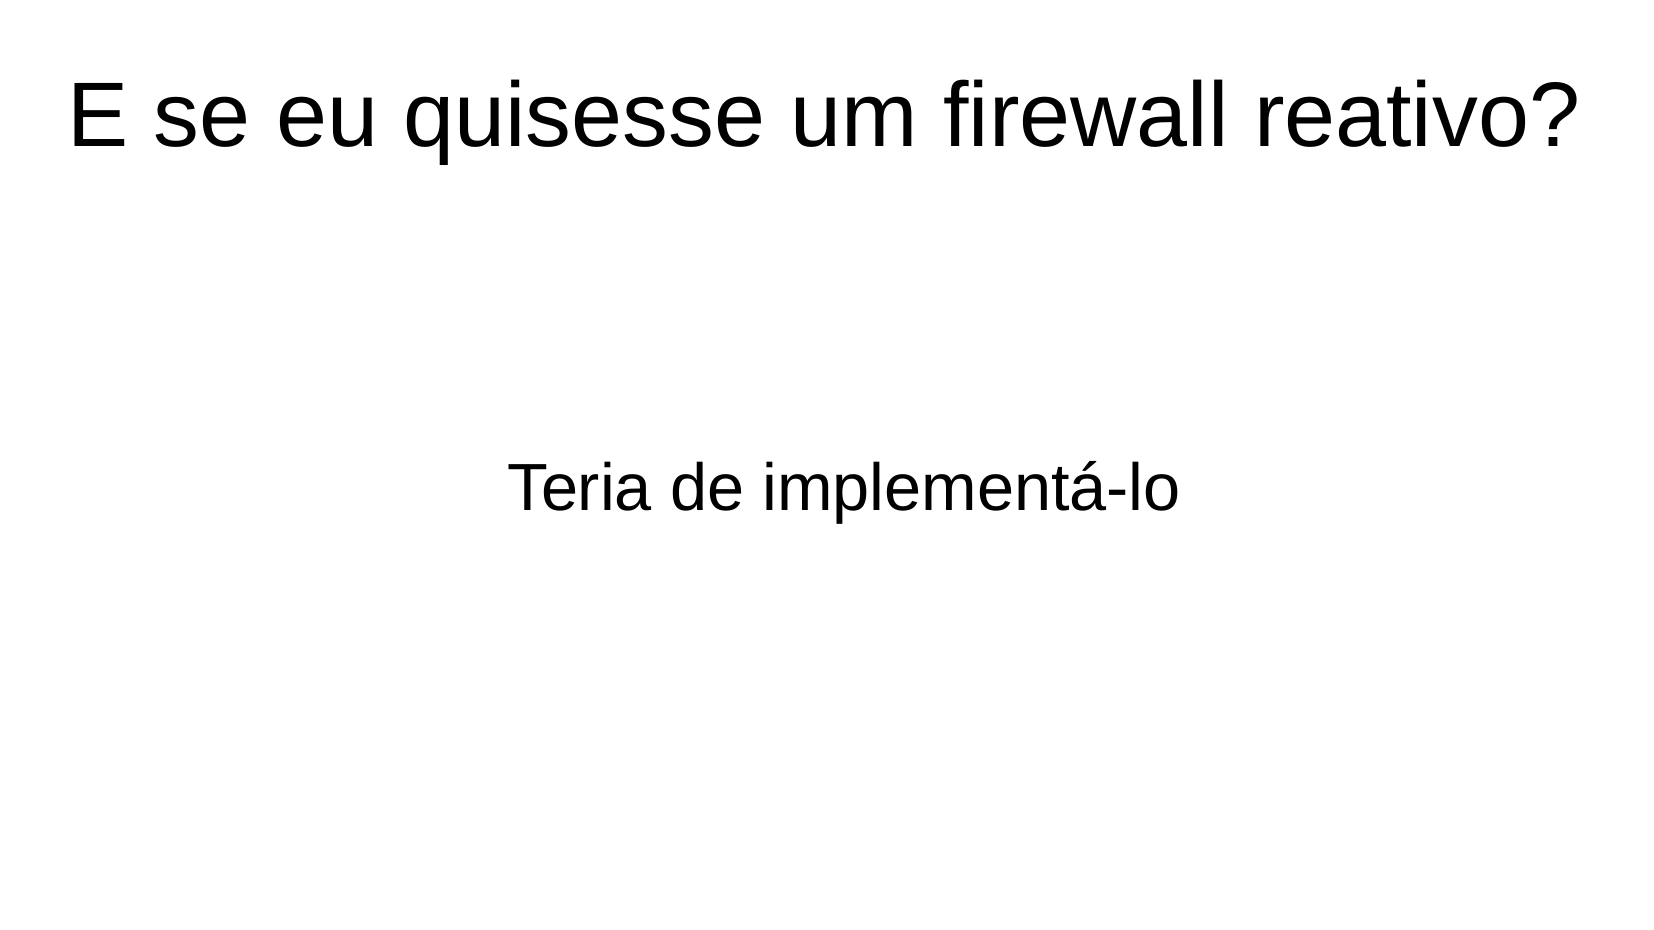

# E se eu quisesse um firewall reativo?
Teria de implementá-lo